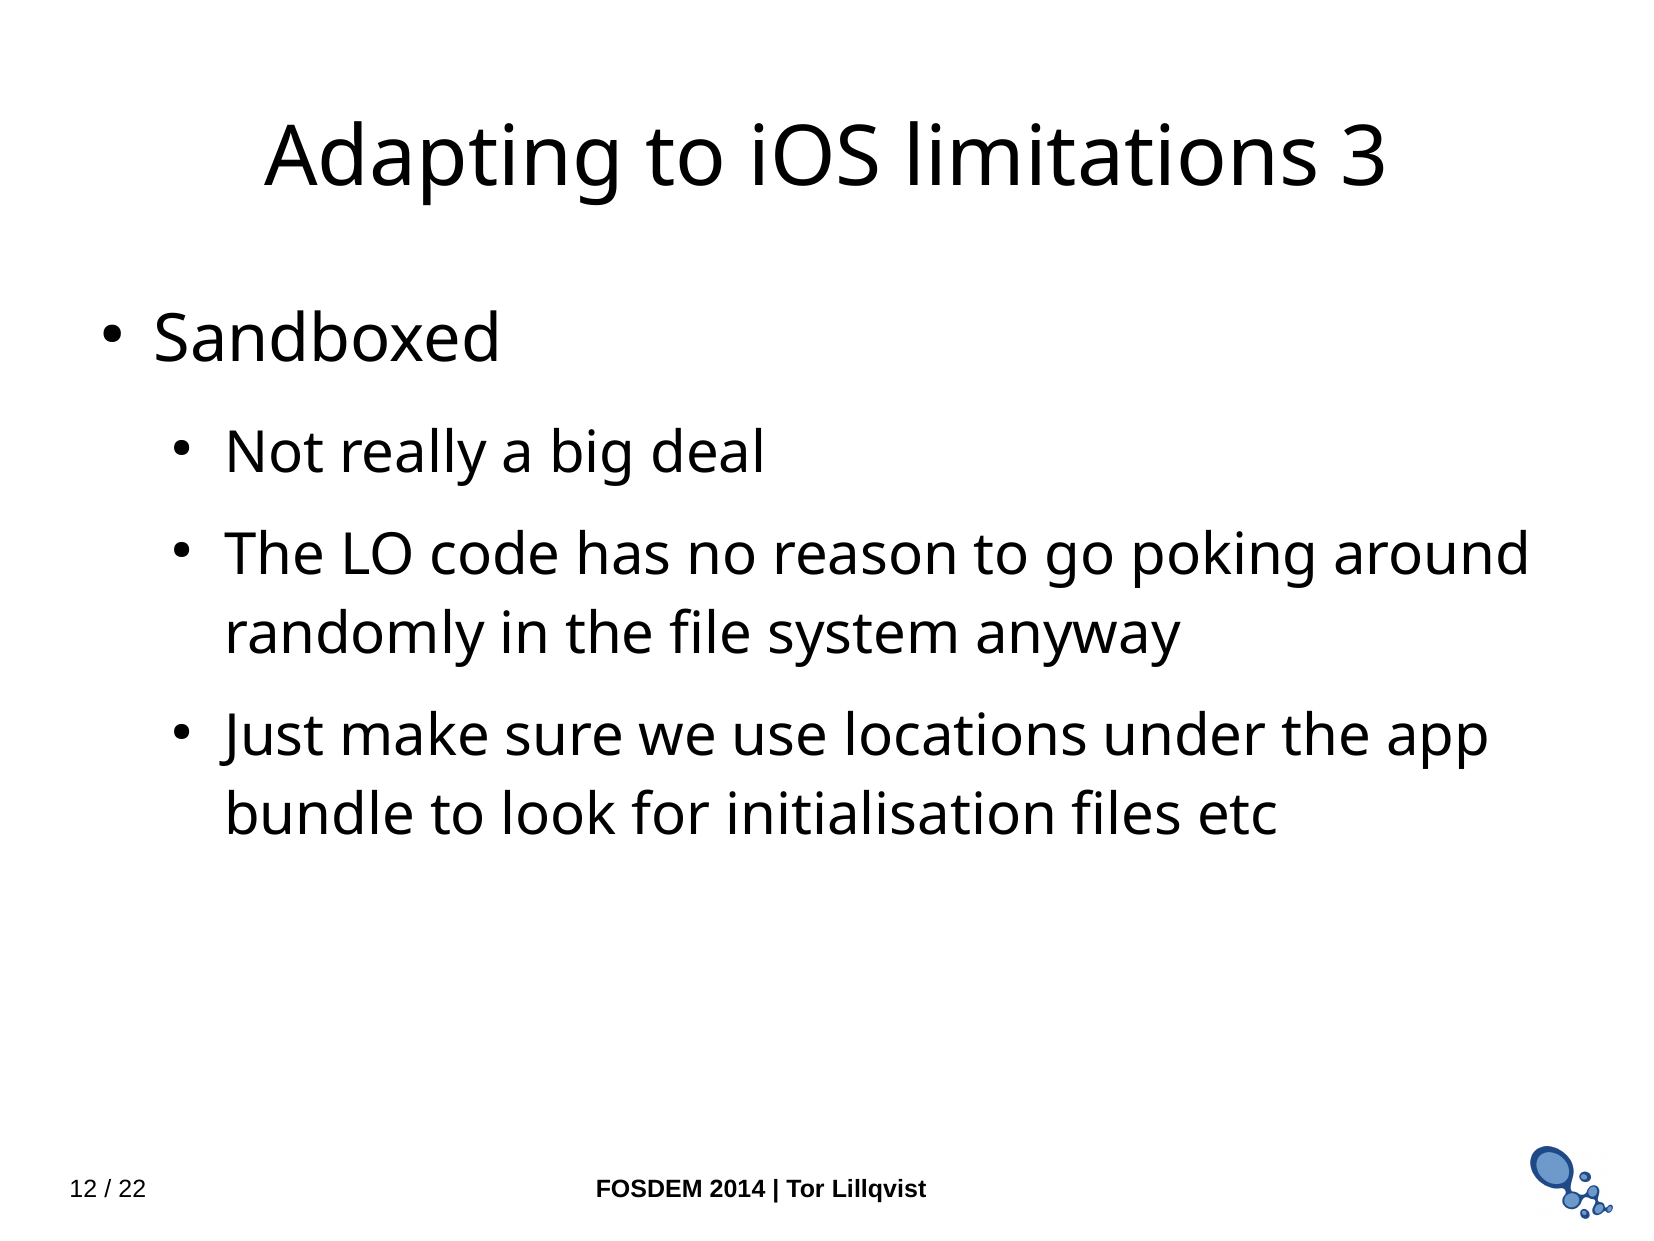

# Adapting to iOS limitations 3
Sandboxed
Not really a big deal
The LO code has no reason to go poking around randomly in the file system anyway
Just make sure we use locations under the app bundle to look for initialisation files etc